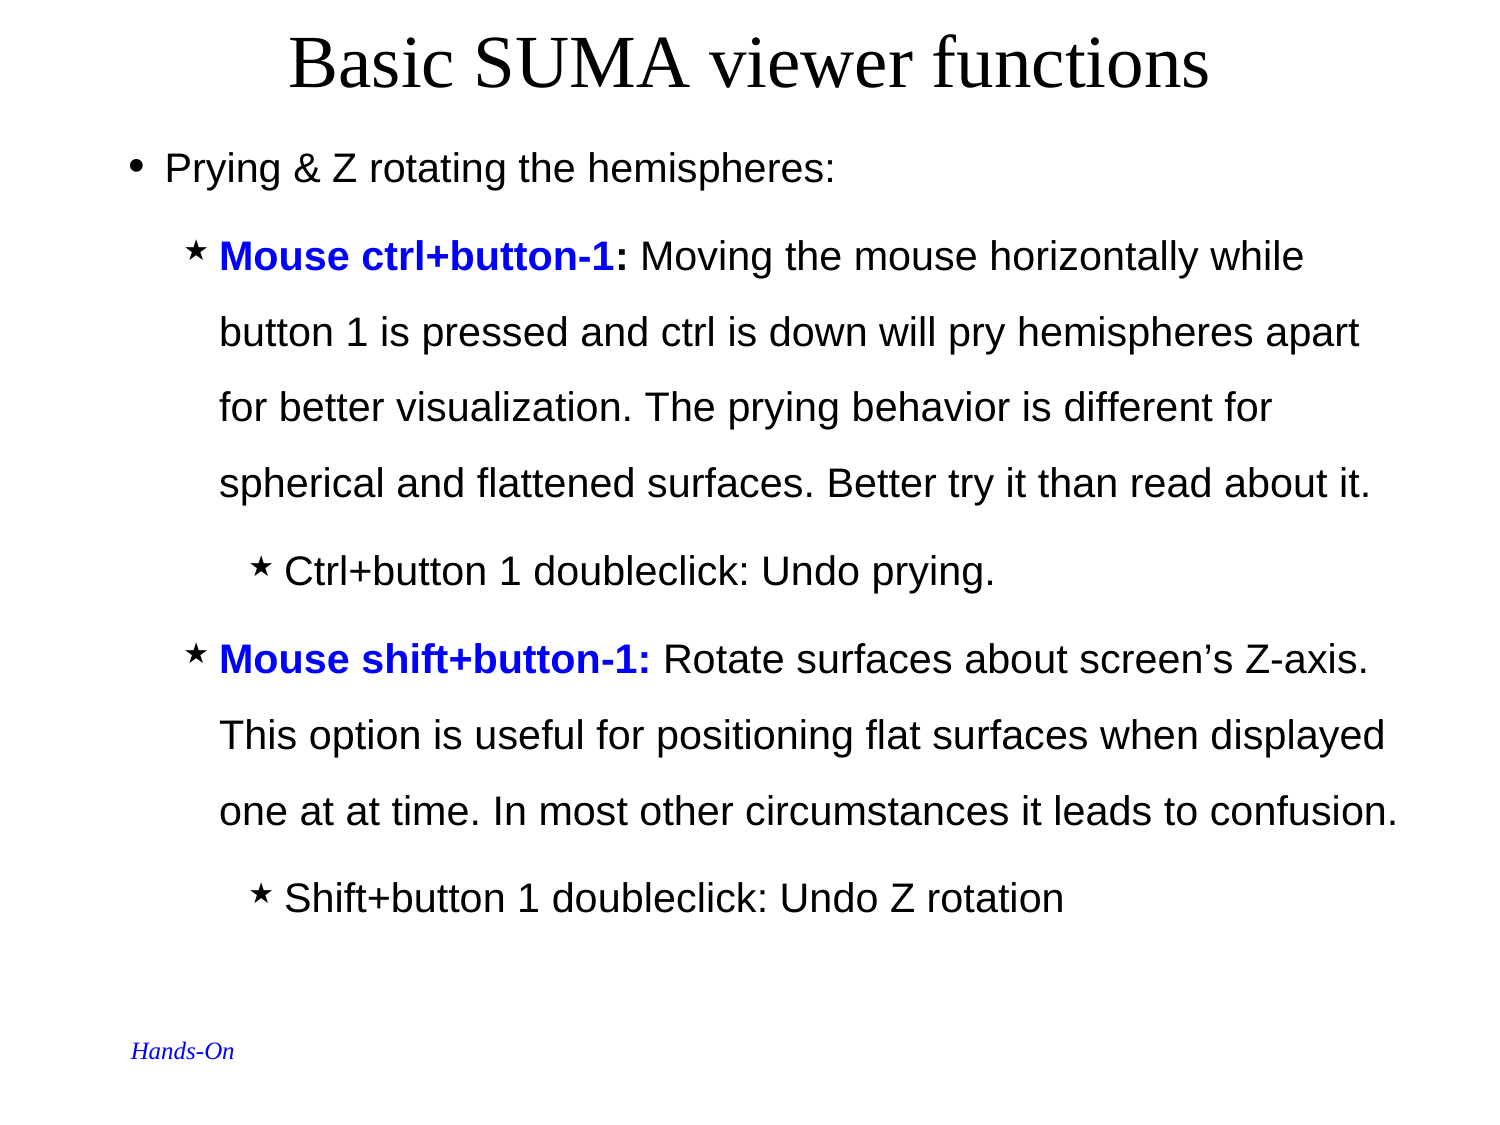

# Basic SUMA viewer functions
Prying & Z rotating the hemispheres:
Mouse ctrl+button-1: Moving the mouse horizontally while button 1 is pressed and ctrl is down will pry hemispheres apart for better visualization. The prying behavior is different for spherical and flattened surfaces. Better try it than read about it.
Ctrl+button 1 doubleclick: Undo prying.
Mouse shift+button-1: Rotate surfaces about screen’s Z-axis. This option is useful for positioning flat surfaces when displayed one at at time. In most other circumstances it leads to confusion.
Shift+button 1 doubleclick: Undo Z rotation
Hands-On